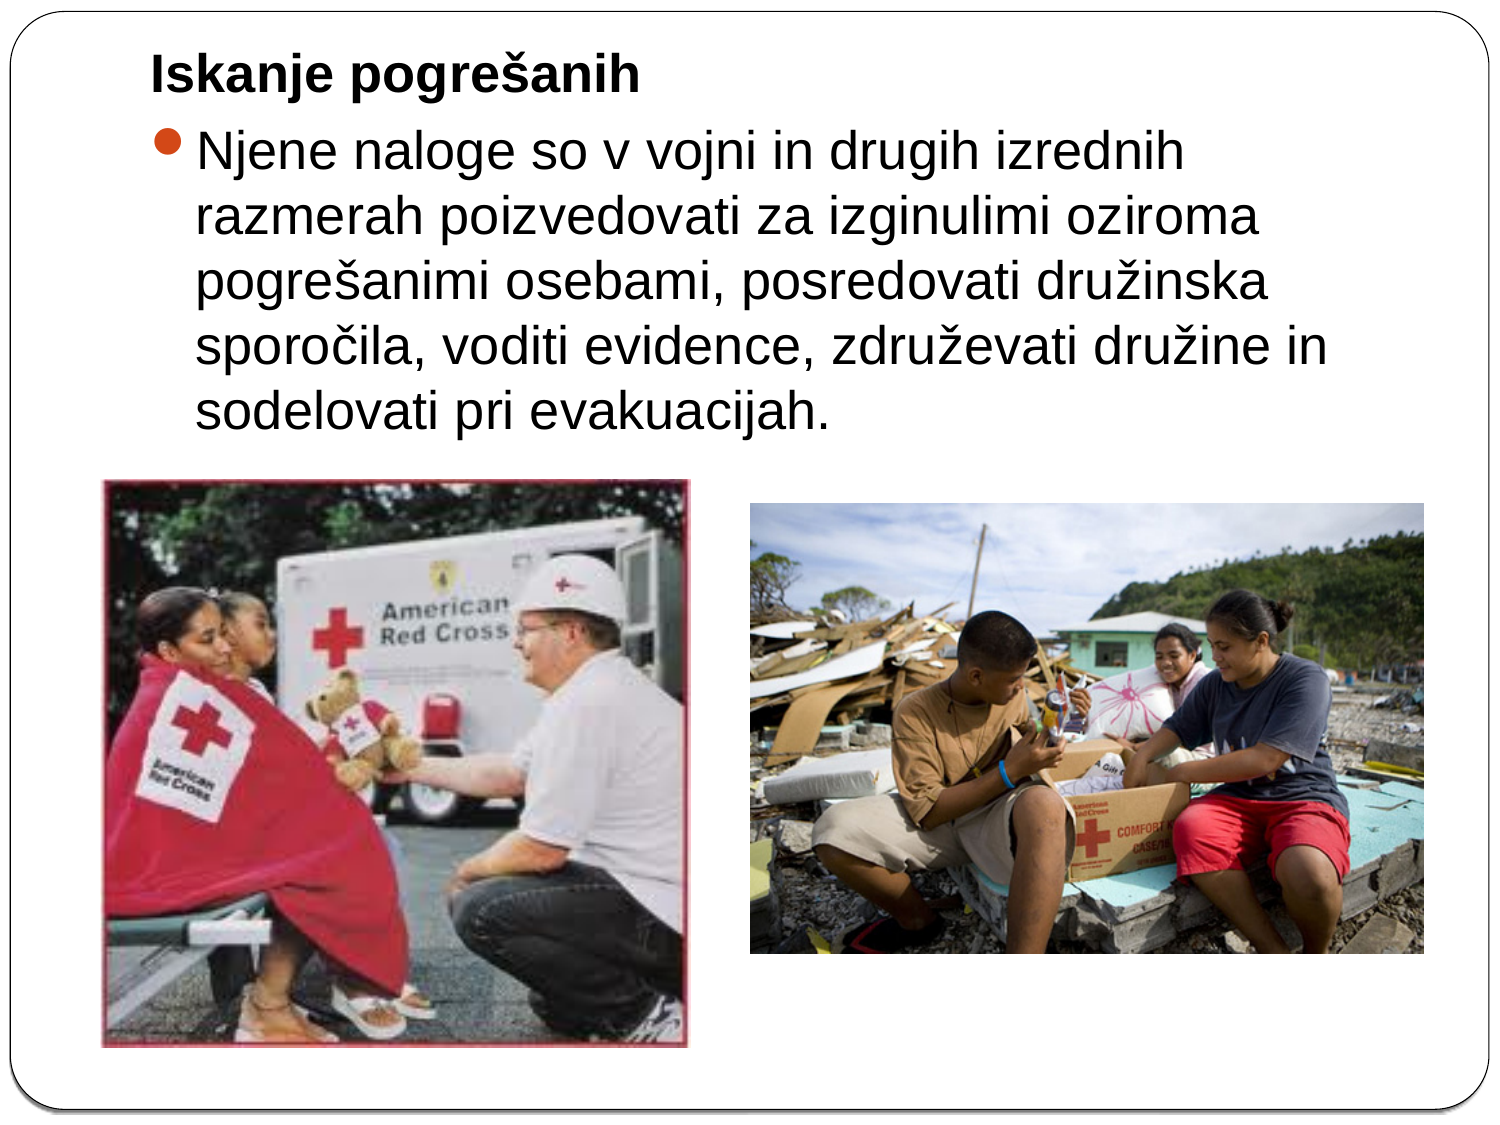

# Iskanje pogrešanih
Njene naloge so v vojni in drugih izrednih razmerah poizvedovati za izginulimi oziroma pogrešanimi osebami, posredovati družinska sporočila, voditi evidence, združevati družine in sodelovati pri evakuacijah.